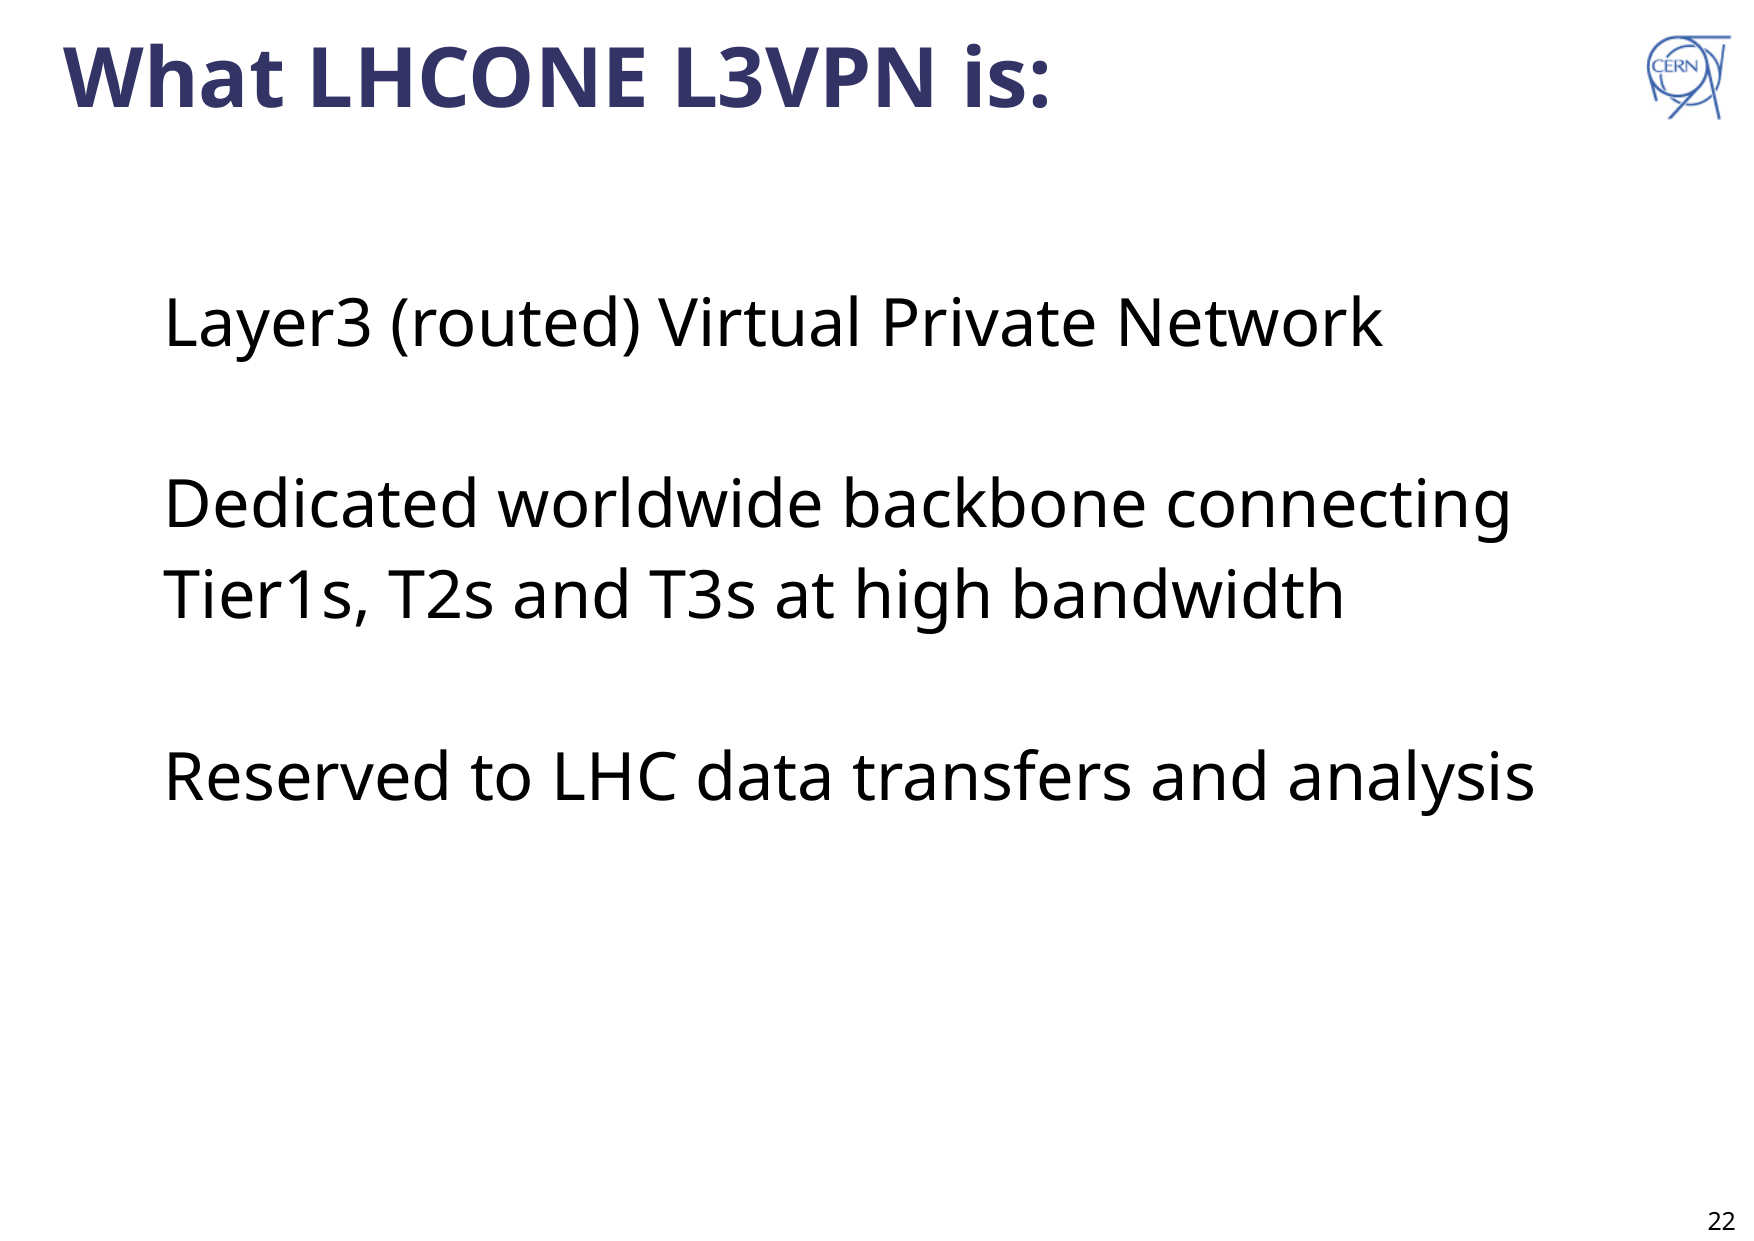

# What LHCONE L3VPN is:
Layer3 (routed) Virtual Private Network
Dedicated worldwide backbone connecting Tier1s, T2s and T3s at high bandwidth
Reserved to LHC data transfers and analysis
22